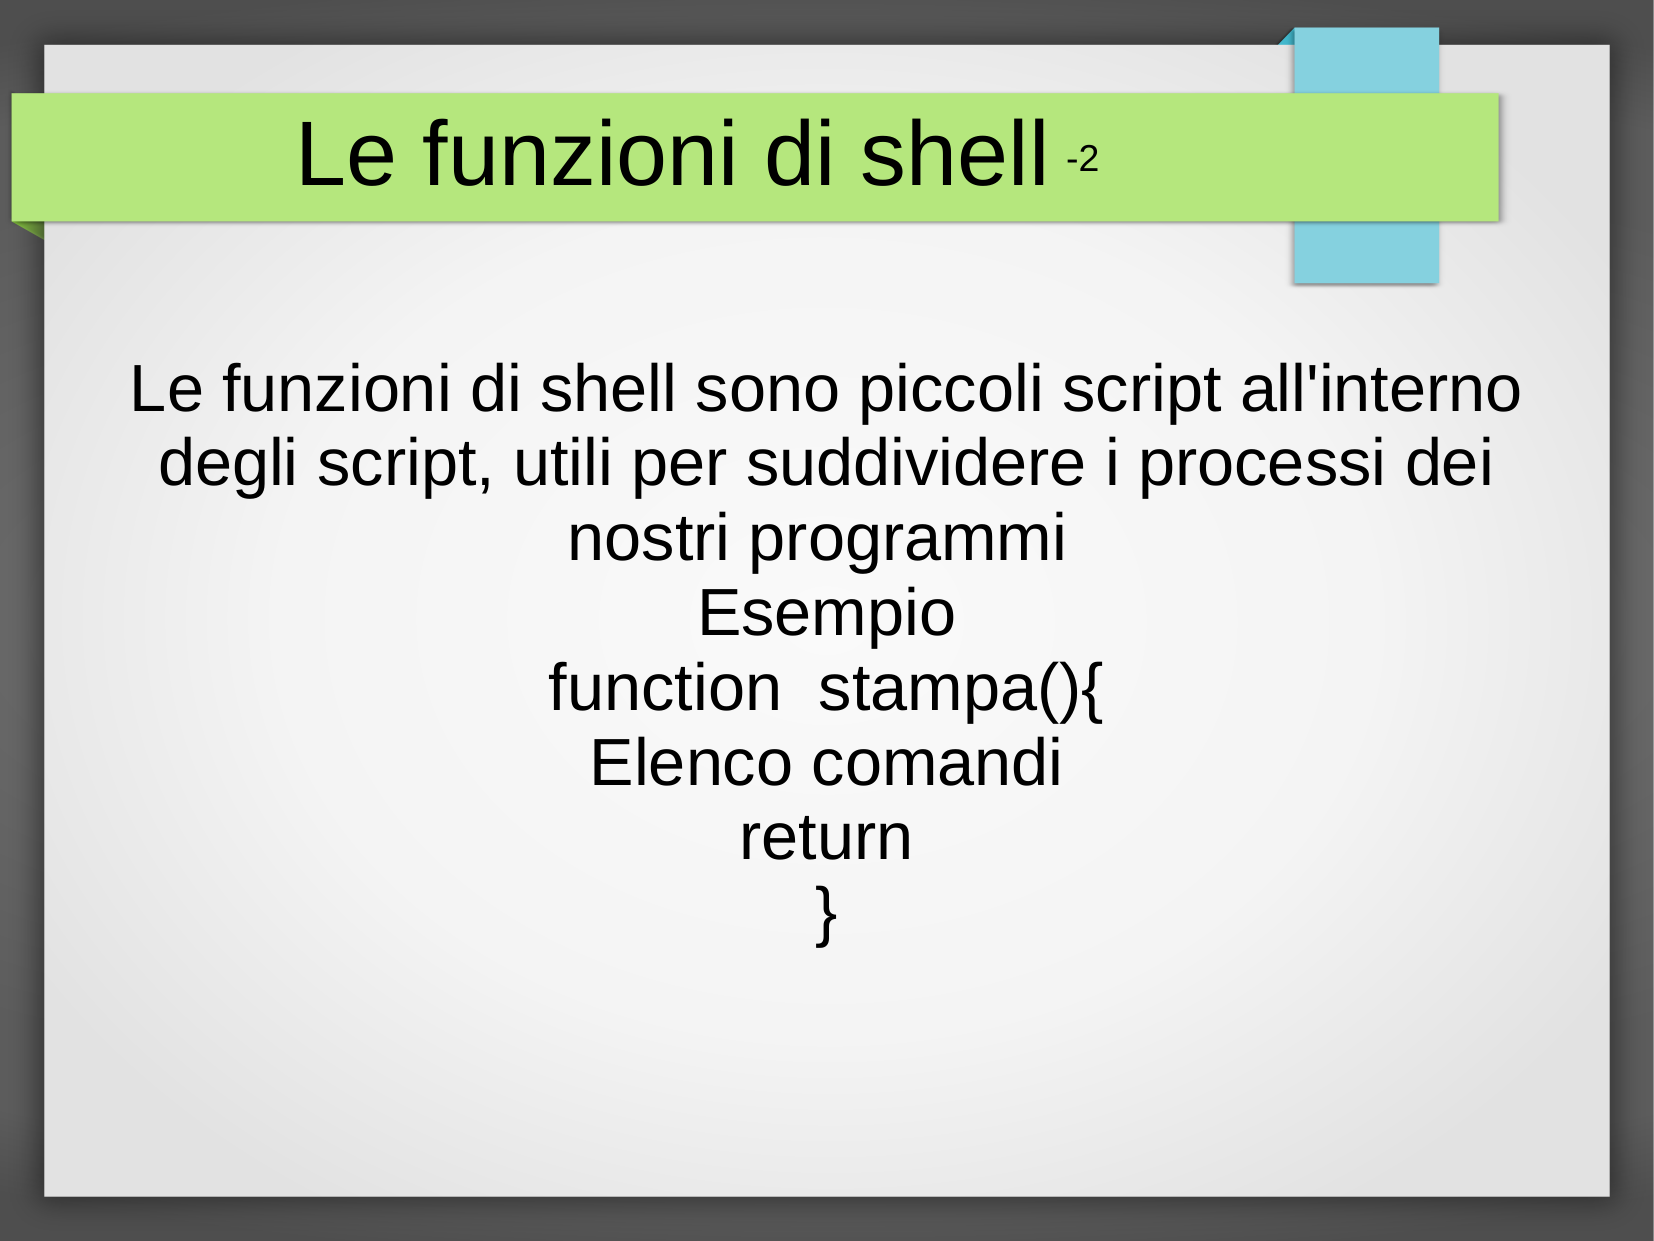

# Le funzioni di shell
-2
Le funzioni di shell sono piccoli script all'interno degli script, utili per suddividere i processi dei nostri programmi
Esempio
function stampa(){
Elenco comandi
return
}